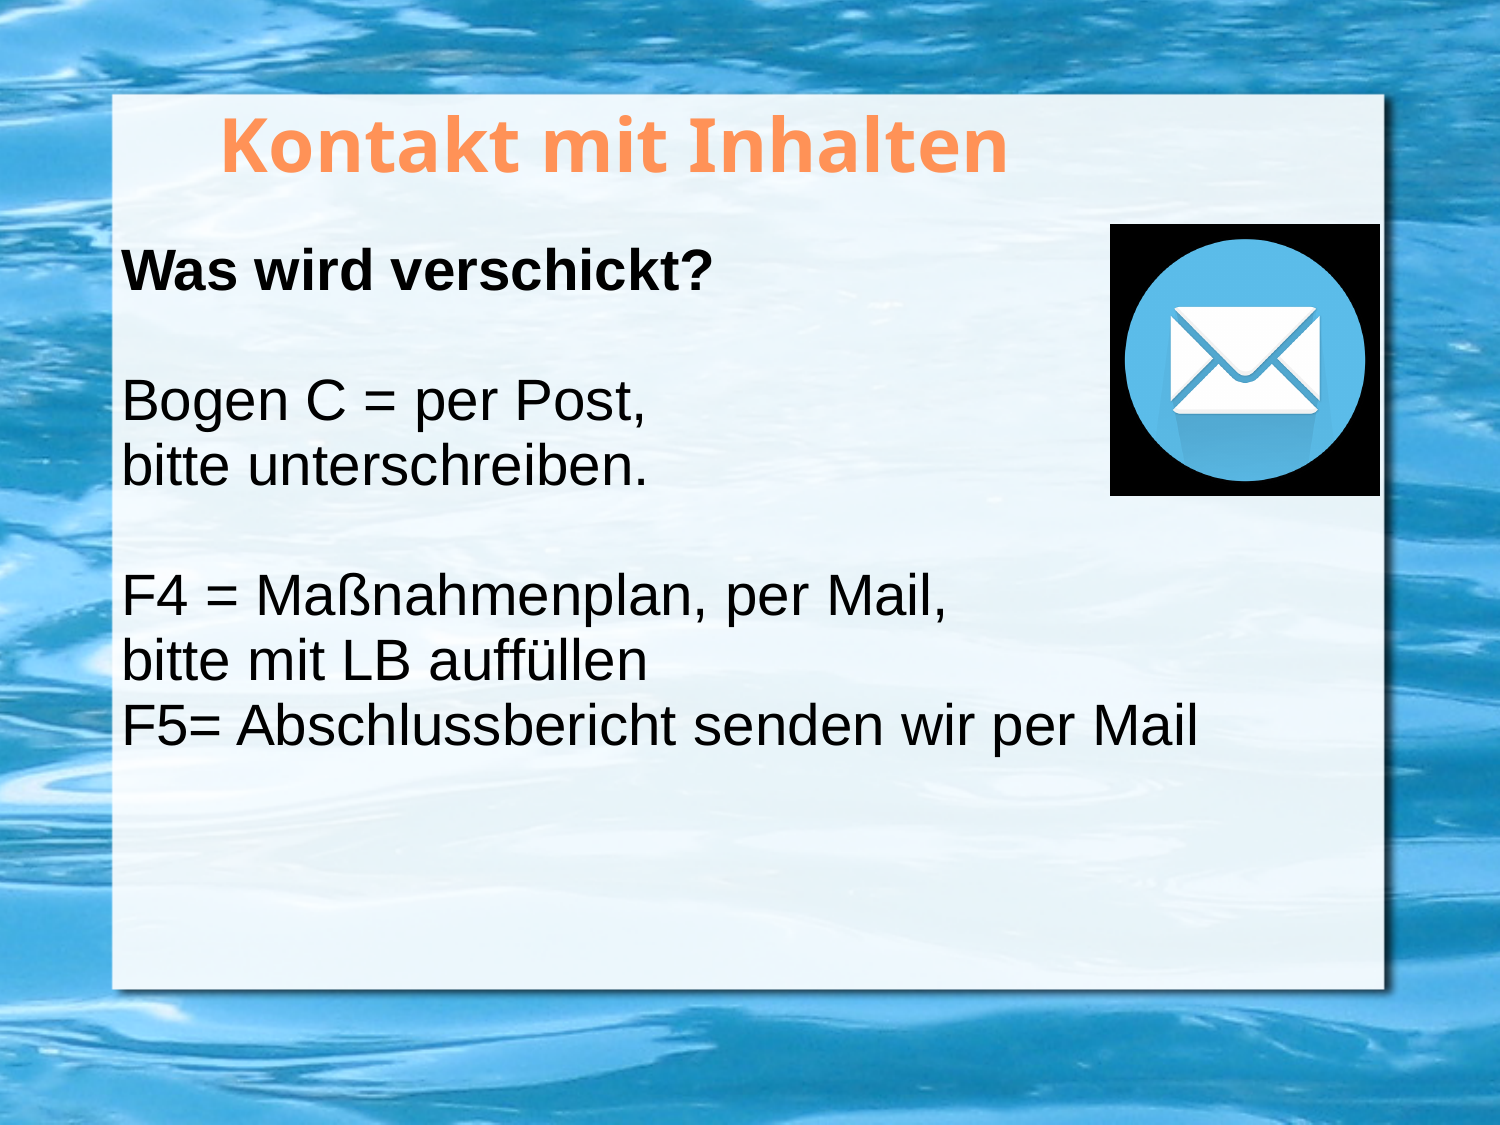

Kontakt mit Inhalten
Was wird verschickt?
Bogen C = per Post,
bitte unterschreiben.
F4 = Maßnahmenplan, per Mail,
bitte mit LB auffüllen
F5= Abschlussbericht senden wir per Mail
#